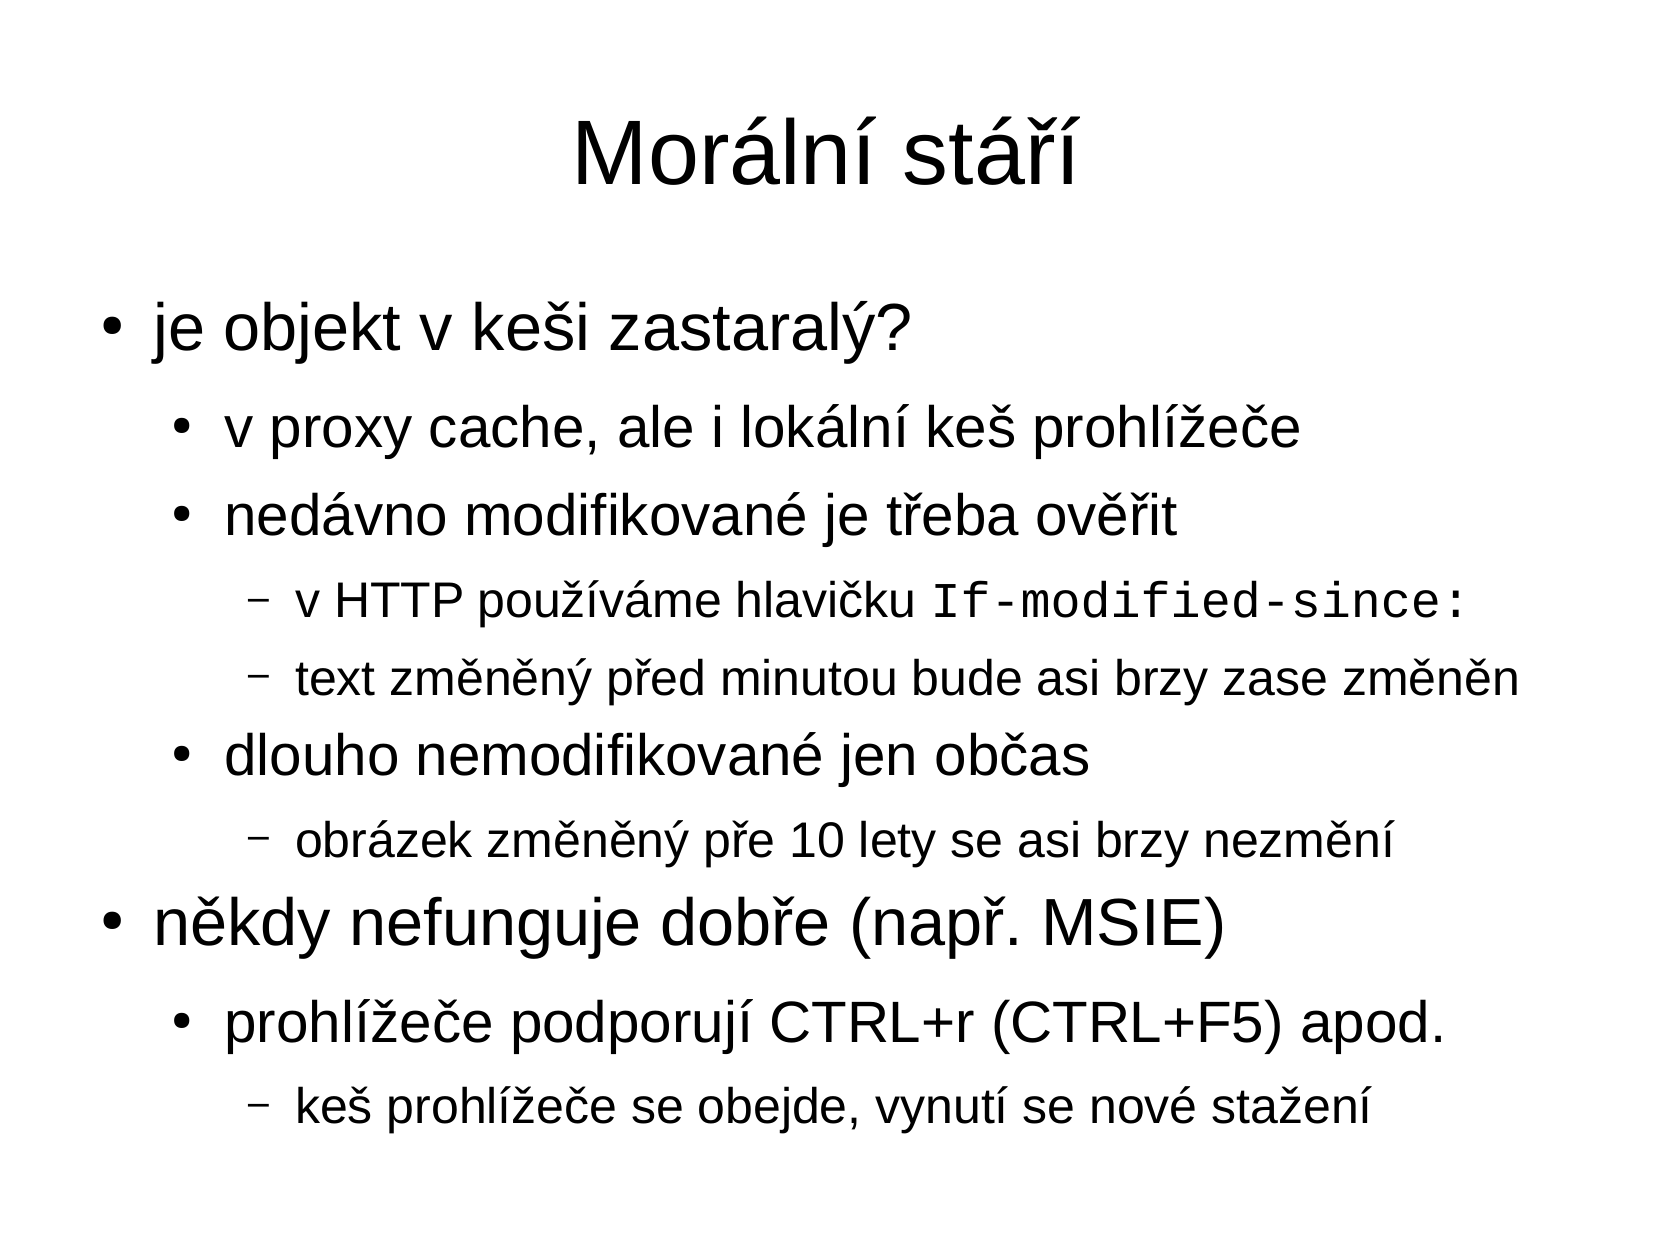

# Morální stáří
je objekt v keši zastaralý?
v proxy cache, ale i lokální keš prohlížeče
nedávno modifikované je třeba ověřit
v HTTP používáme hlavičku If-modified-since:
text změněný před minutou bude asi brzy zase změněn
dlouho nemodifikované jen občas
obrázek změněný pře 10 lety se asi brzy nezmění
někdy nefunguje dobře (např. MSIE)
prohlížeče podporují CTRL+r (CTRL+F5) apod.
keš prohlížeče se obejde, vynutí se nové stažení